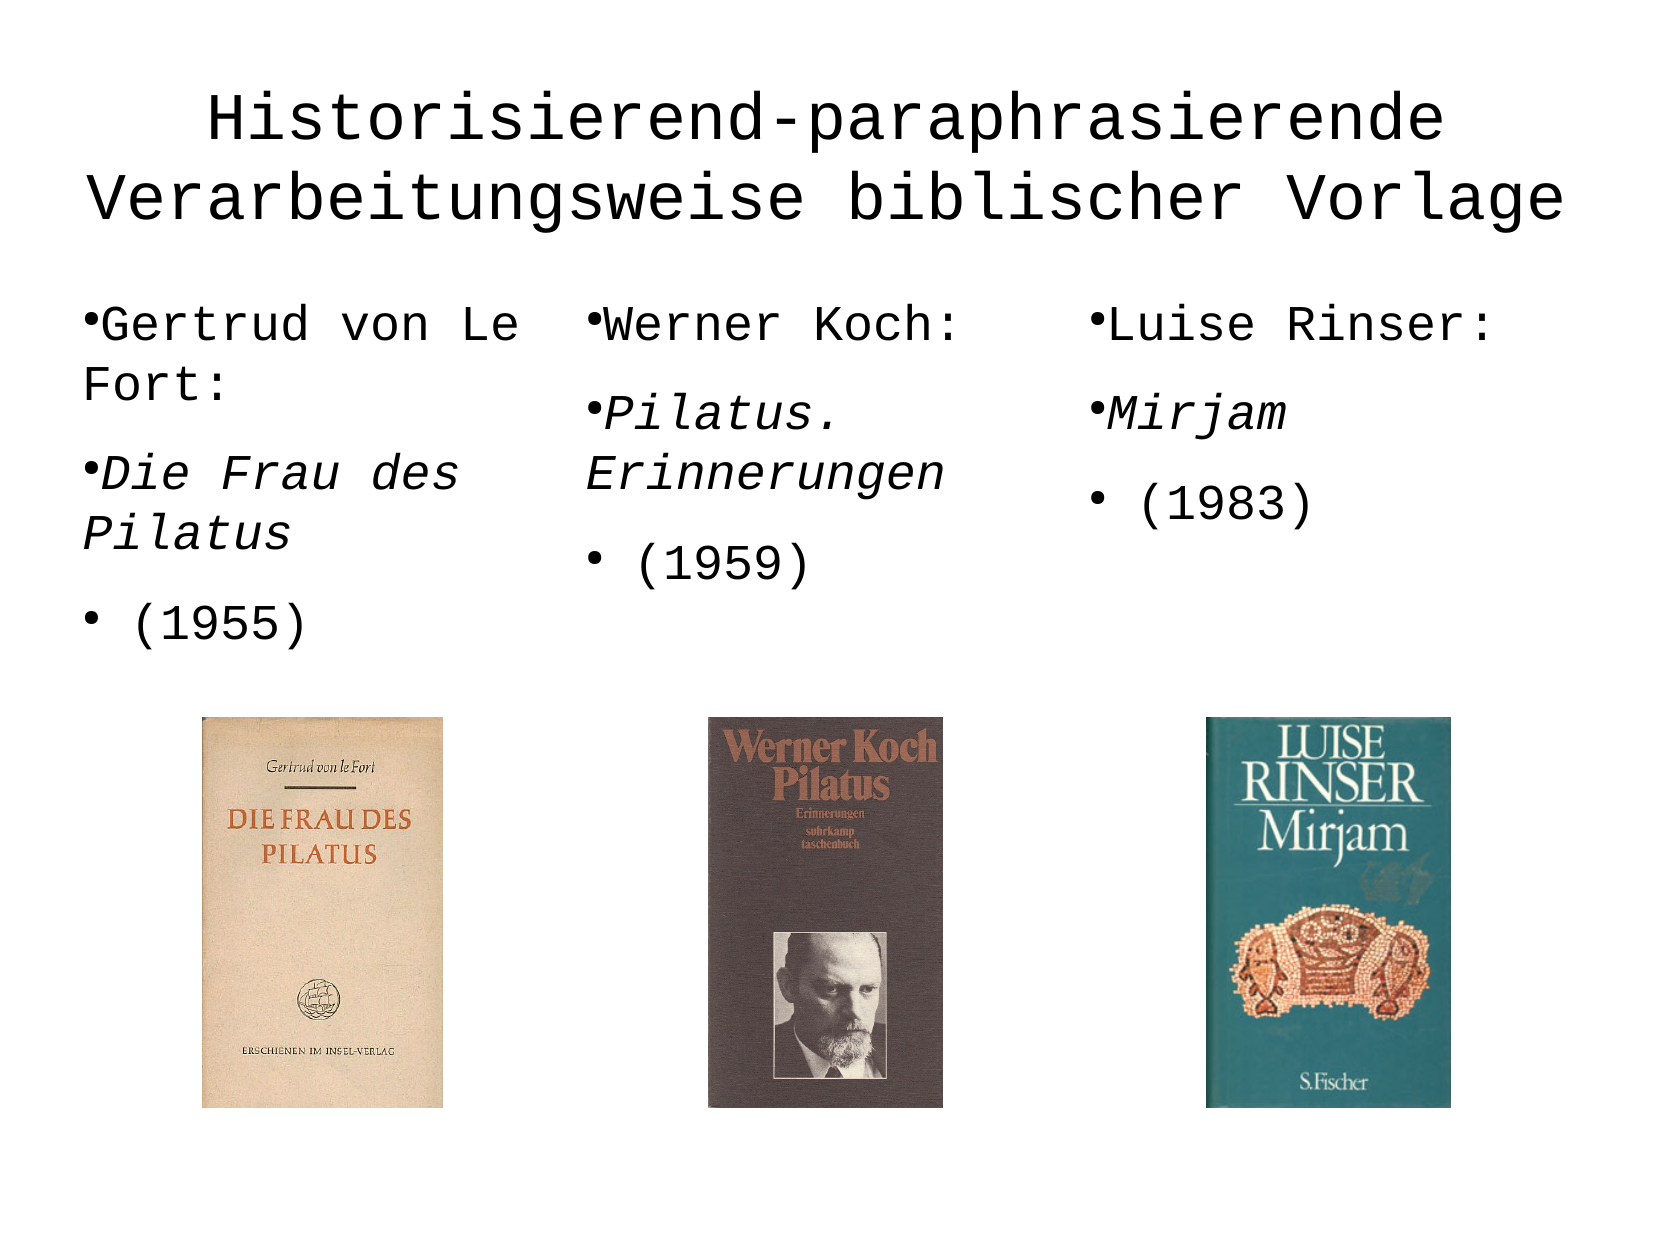

# Historisierend-paraphrasierende Verarbeitungsweise biblischer Vorlage
Gertrud von Le Fort:
Die Frau des Pilatus
 (1955)
Werner Koch:
Pilatus. Erinnerungen
 (1959)
Luise Rinser:
Mirjam
 (1983)